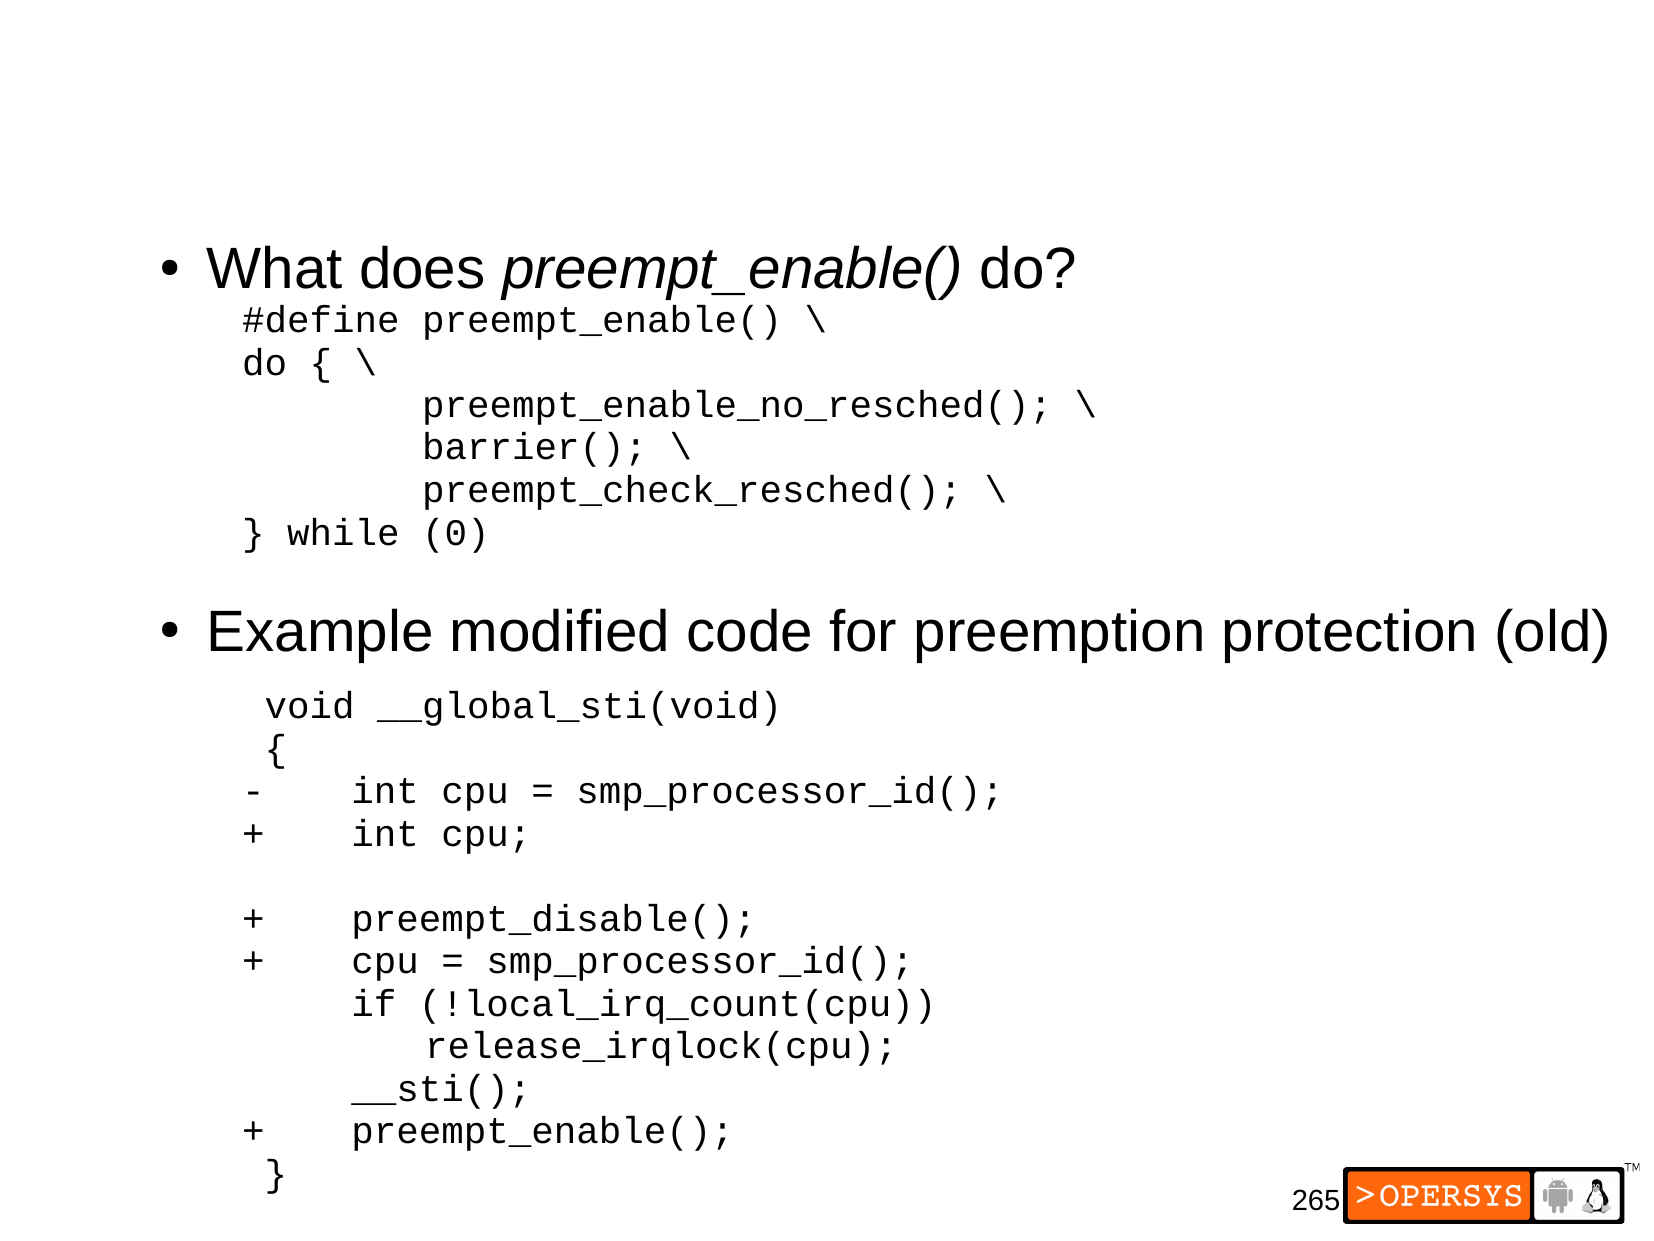

# What does preempt_enable() do?
#define preempt_enable() \
do { \
 preempt_enable_no_resched(); \
 barrier(); \
 preempt_check_resched(); \
} while (0)
Example modified code for preemption protection (old)
 void __global_sti(void)
 {
-	int cpu = smp_processor_id();
+	int cpu;
+	preempt_disable();
+	cpu = smp_processor_id();
 	if (!local_irq_count(cpu))
 		release_irqlock(cpu);
 	__sti();
+	preempt_enable();
 }